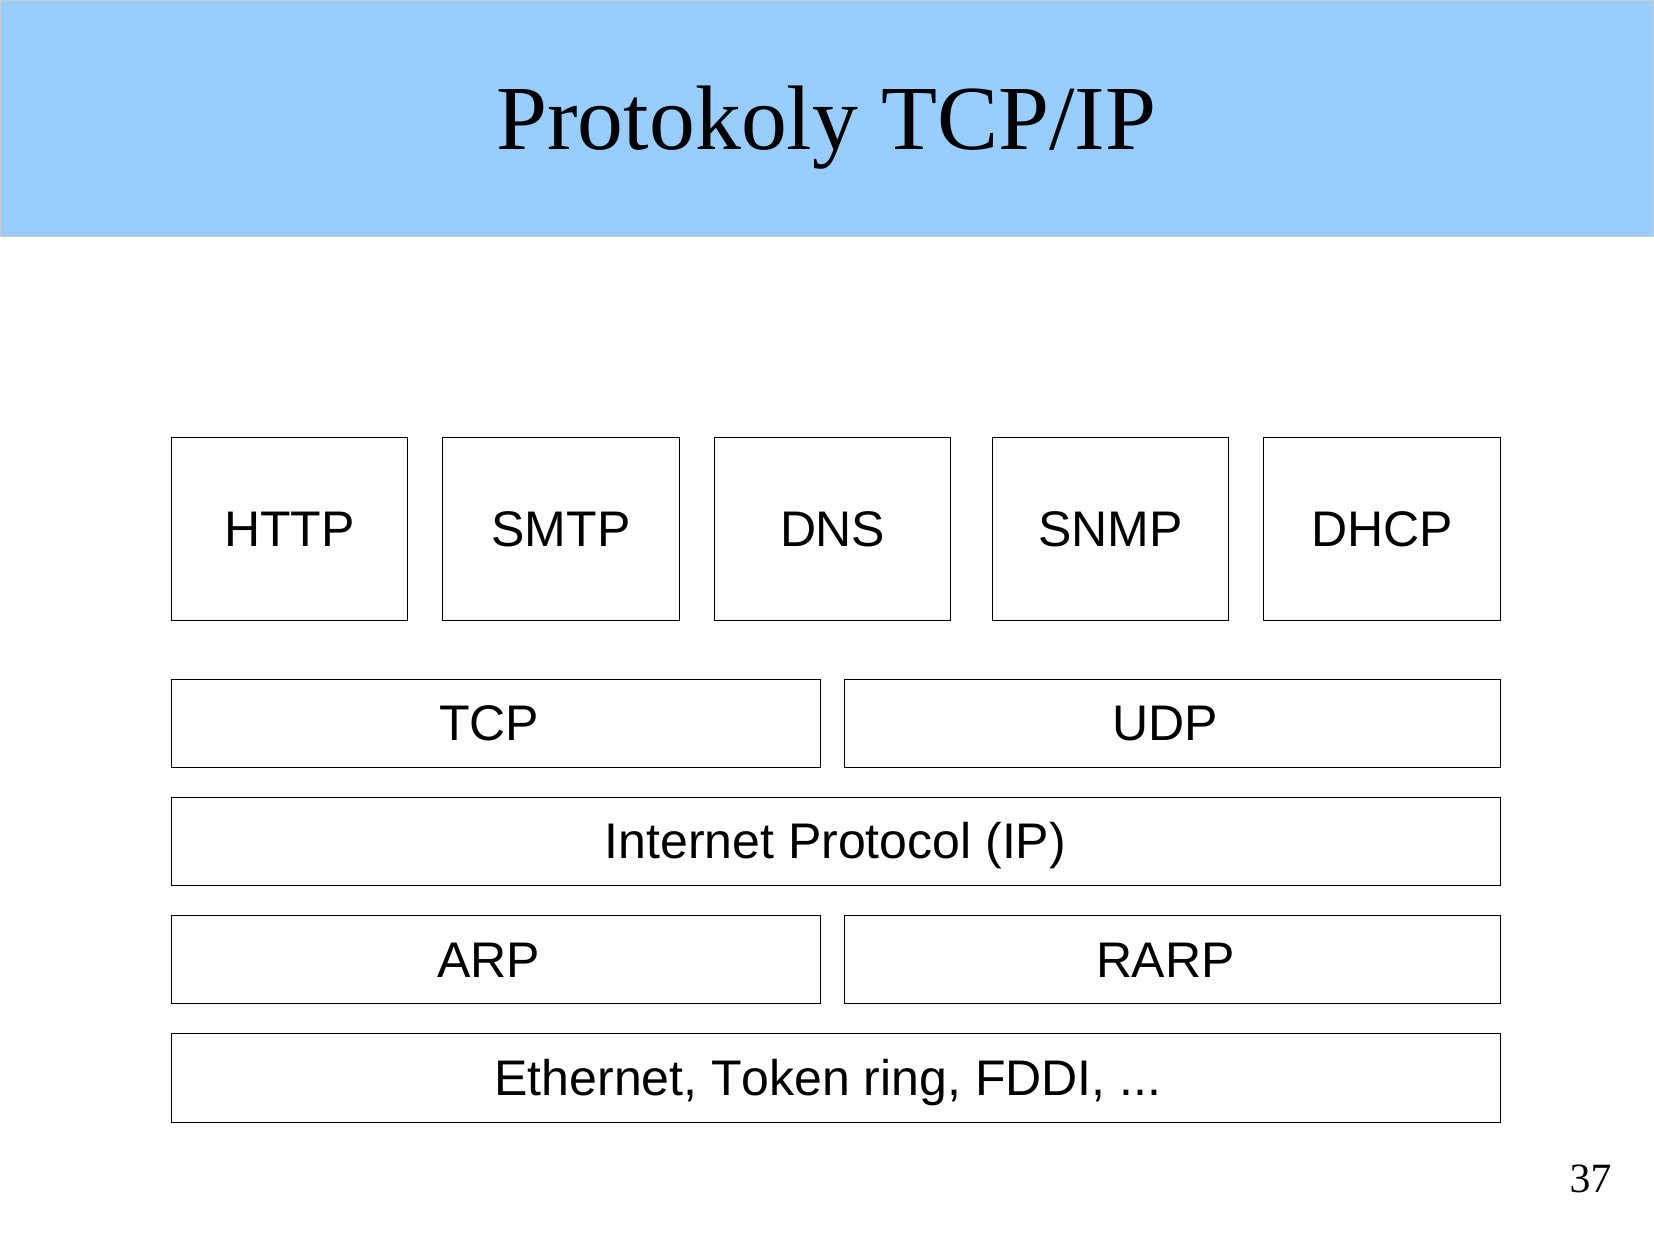

# Protokoly TCP/IP
HTTP
SMTP
DNS
SNMP
DHCP
TCP
UDP
Internet Protocol (IP)
ARP
RARP
Ethernet, Token ring, FDDI, ...